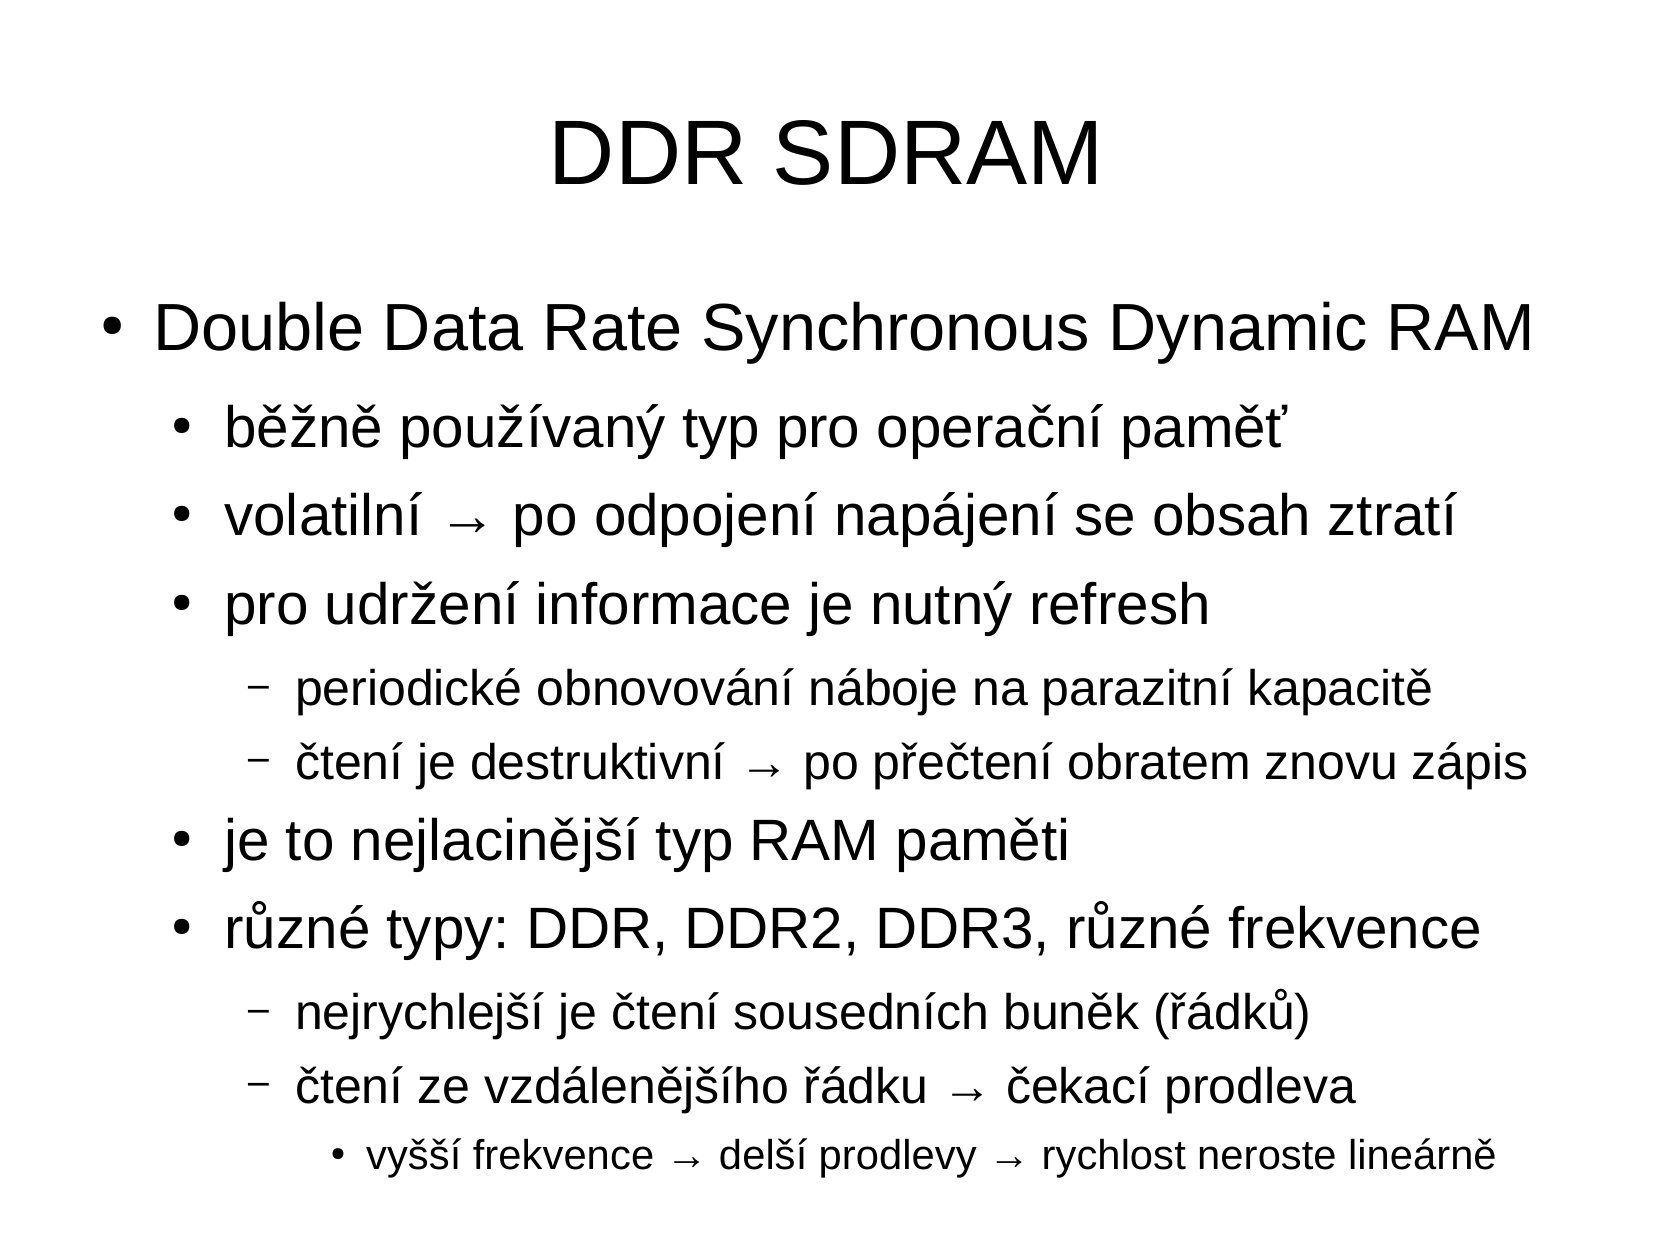

# DDR SDRAM
Double Data Rate Synchronous Dynamic RAM
běžně používaný typ pro operační paměť
volatilní → po odpojení napájení se obsah ztratí
pro udržení informace je nutný refresh
periodické obnovování náboje na parazitní kapacitě
čtení je destruktivní → po přečtení obratem znovu zápis
je to nejlacinější typ RAM paměti
různé typy: DDR, DDR2, DDR3, různé frekvence
nejrychlejší je čtení sousedních buněk (řádků)
čtení ze vzdálenějšího řádku → čekací prodleva
vyšší frekvence → delší prodlevy → rychlost neroste lineárně